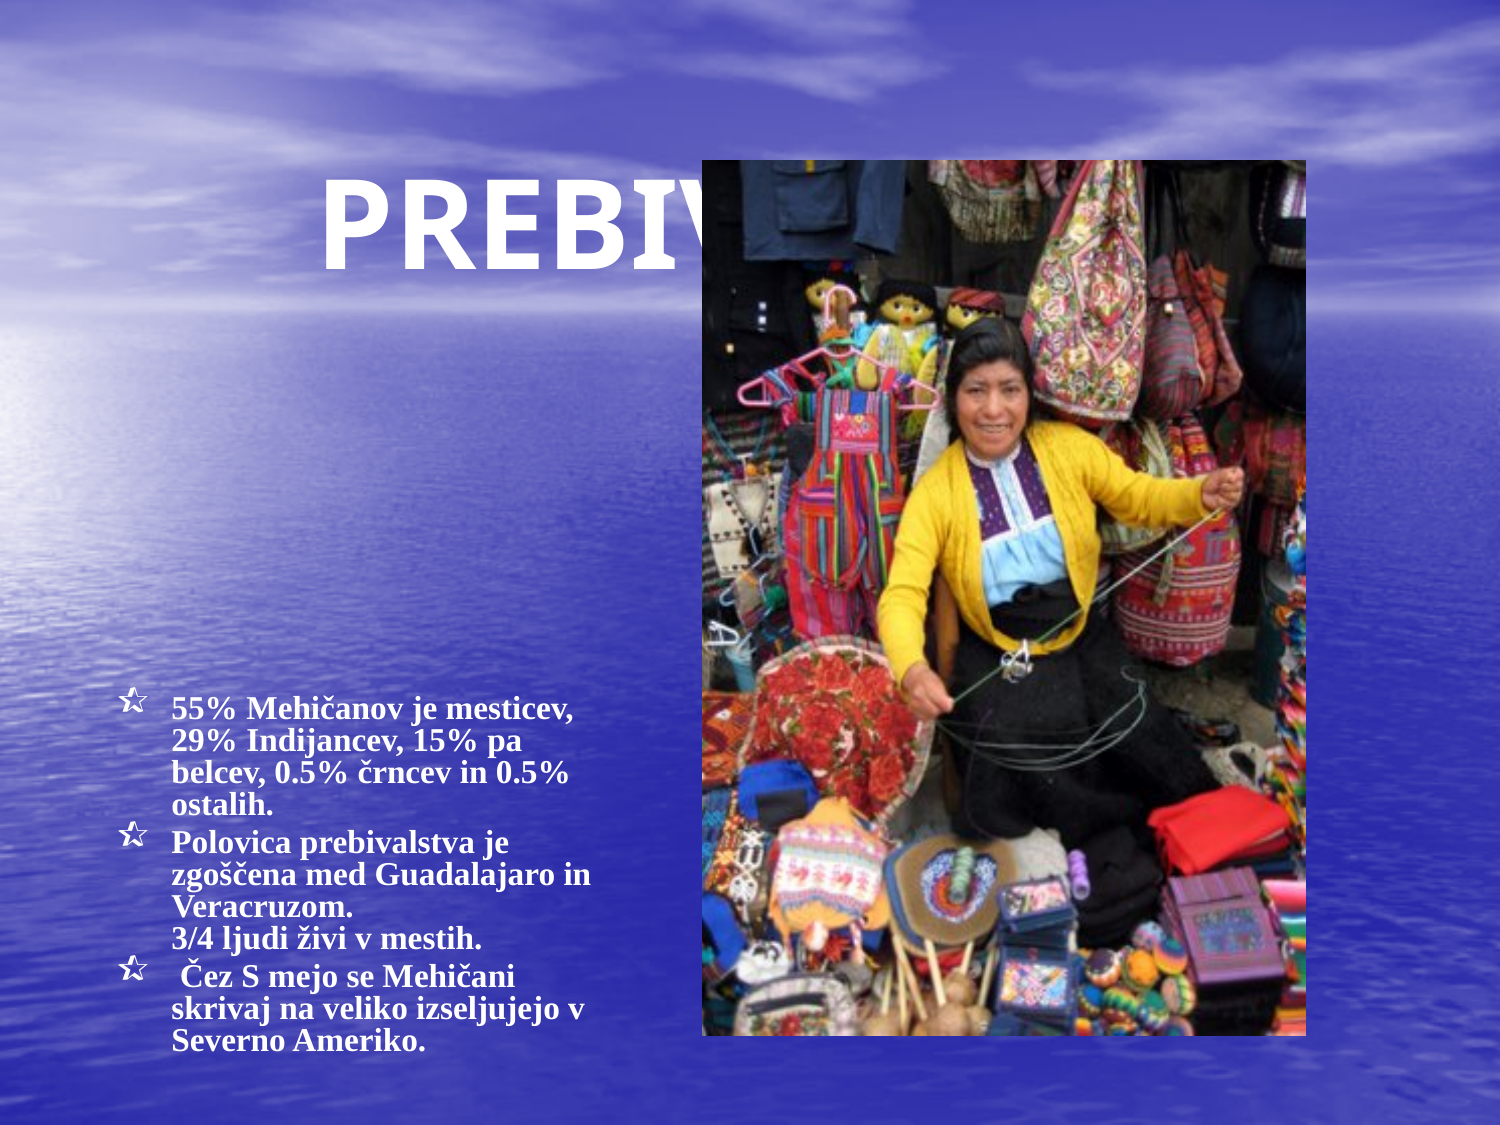

PREBIVALSTVO
# 55% Mehičanov je mesticev, 29% Indijancev, 15% pa belcev, 0.5% črncev in 0.5% ostalih.
Polovica prebivalstva je zgoščena med Guadalajaro in Veracruzom.
3/4 ljudi živi v mestih.
 Čez S mejo se Mehičani skrivaj na veliko izseljujejo v Severno Ameriko.